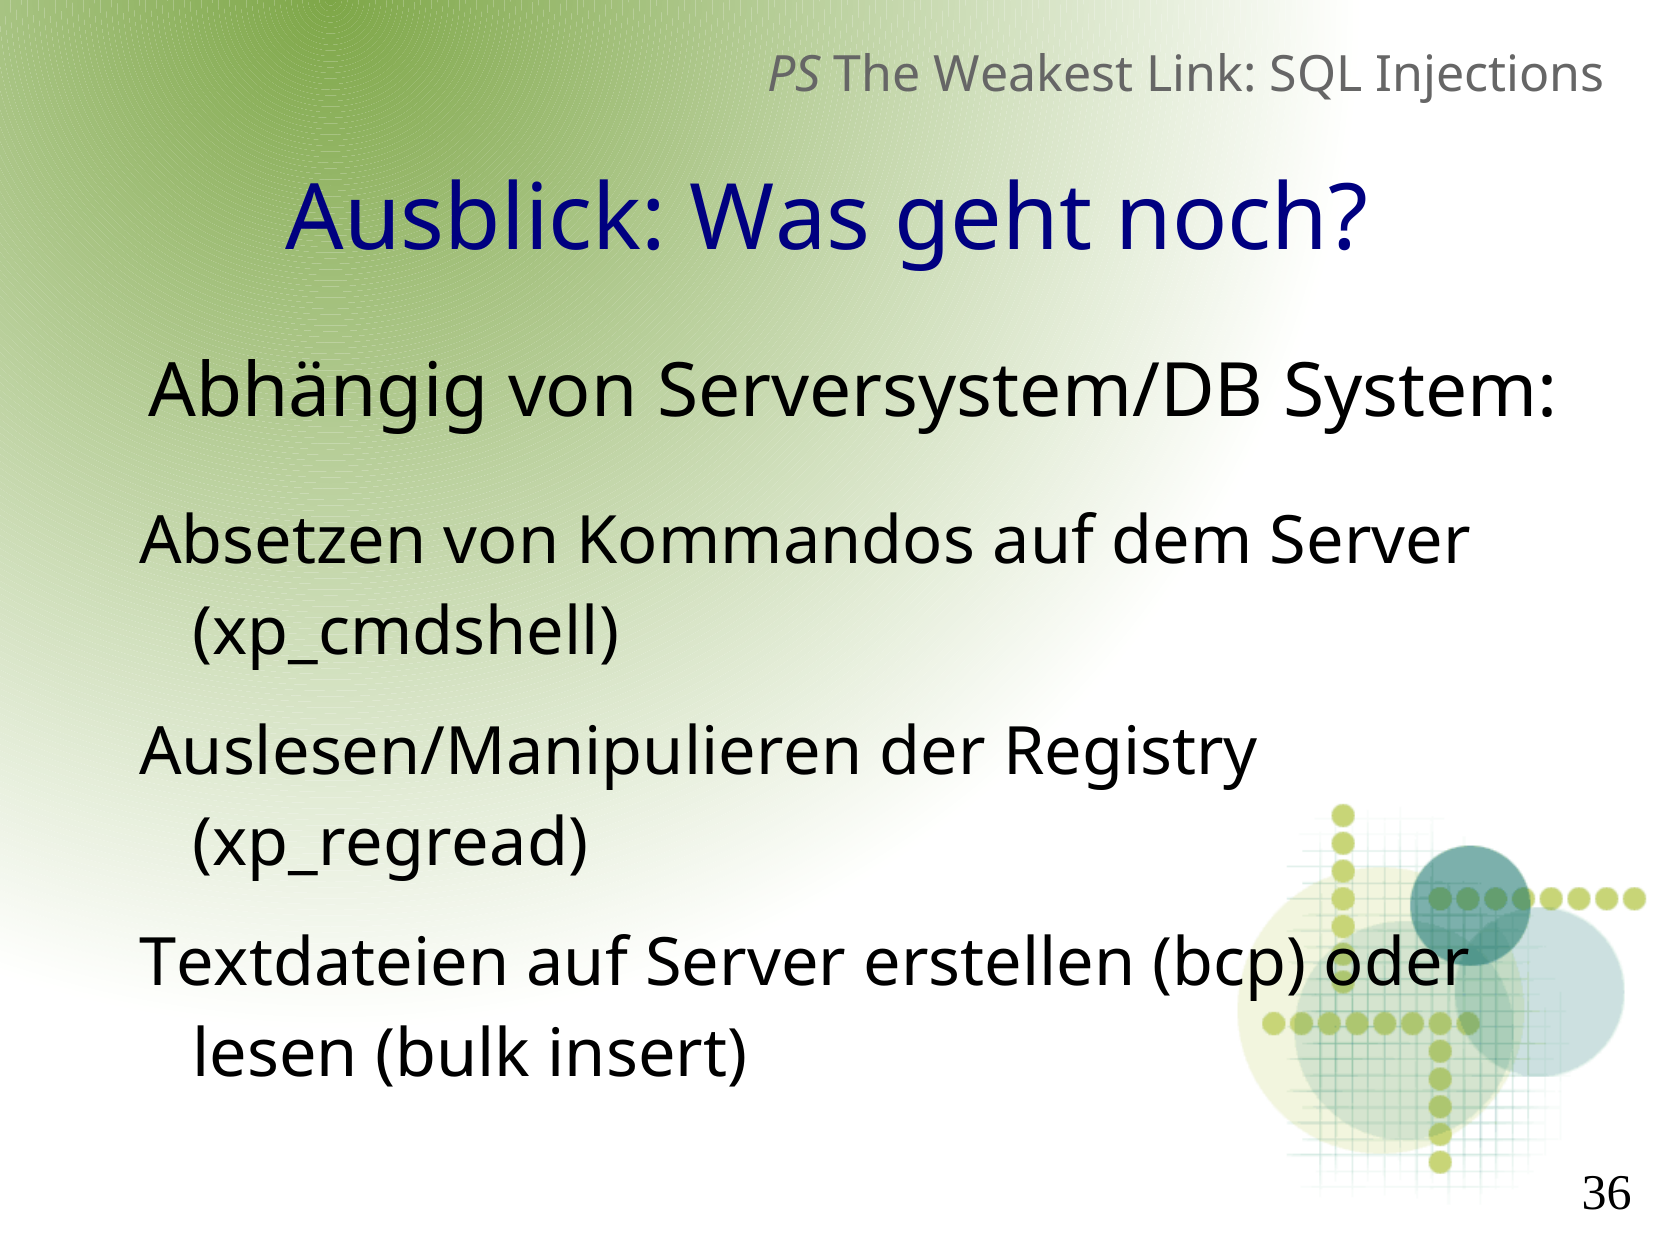

# Ausblick: Was geht noch?
Abhängig von Serversystem/DB System:
Absetzen von Kommandos auf dem Server (xp_cmdshell)
Auslesen/Manipulieren der Registry (xp_regread)
Textdateien auf Server erstellen (bcp) oder lesen (bulk insert)